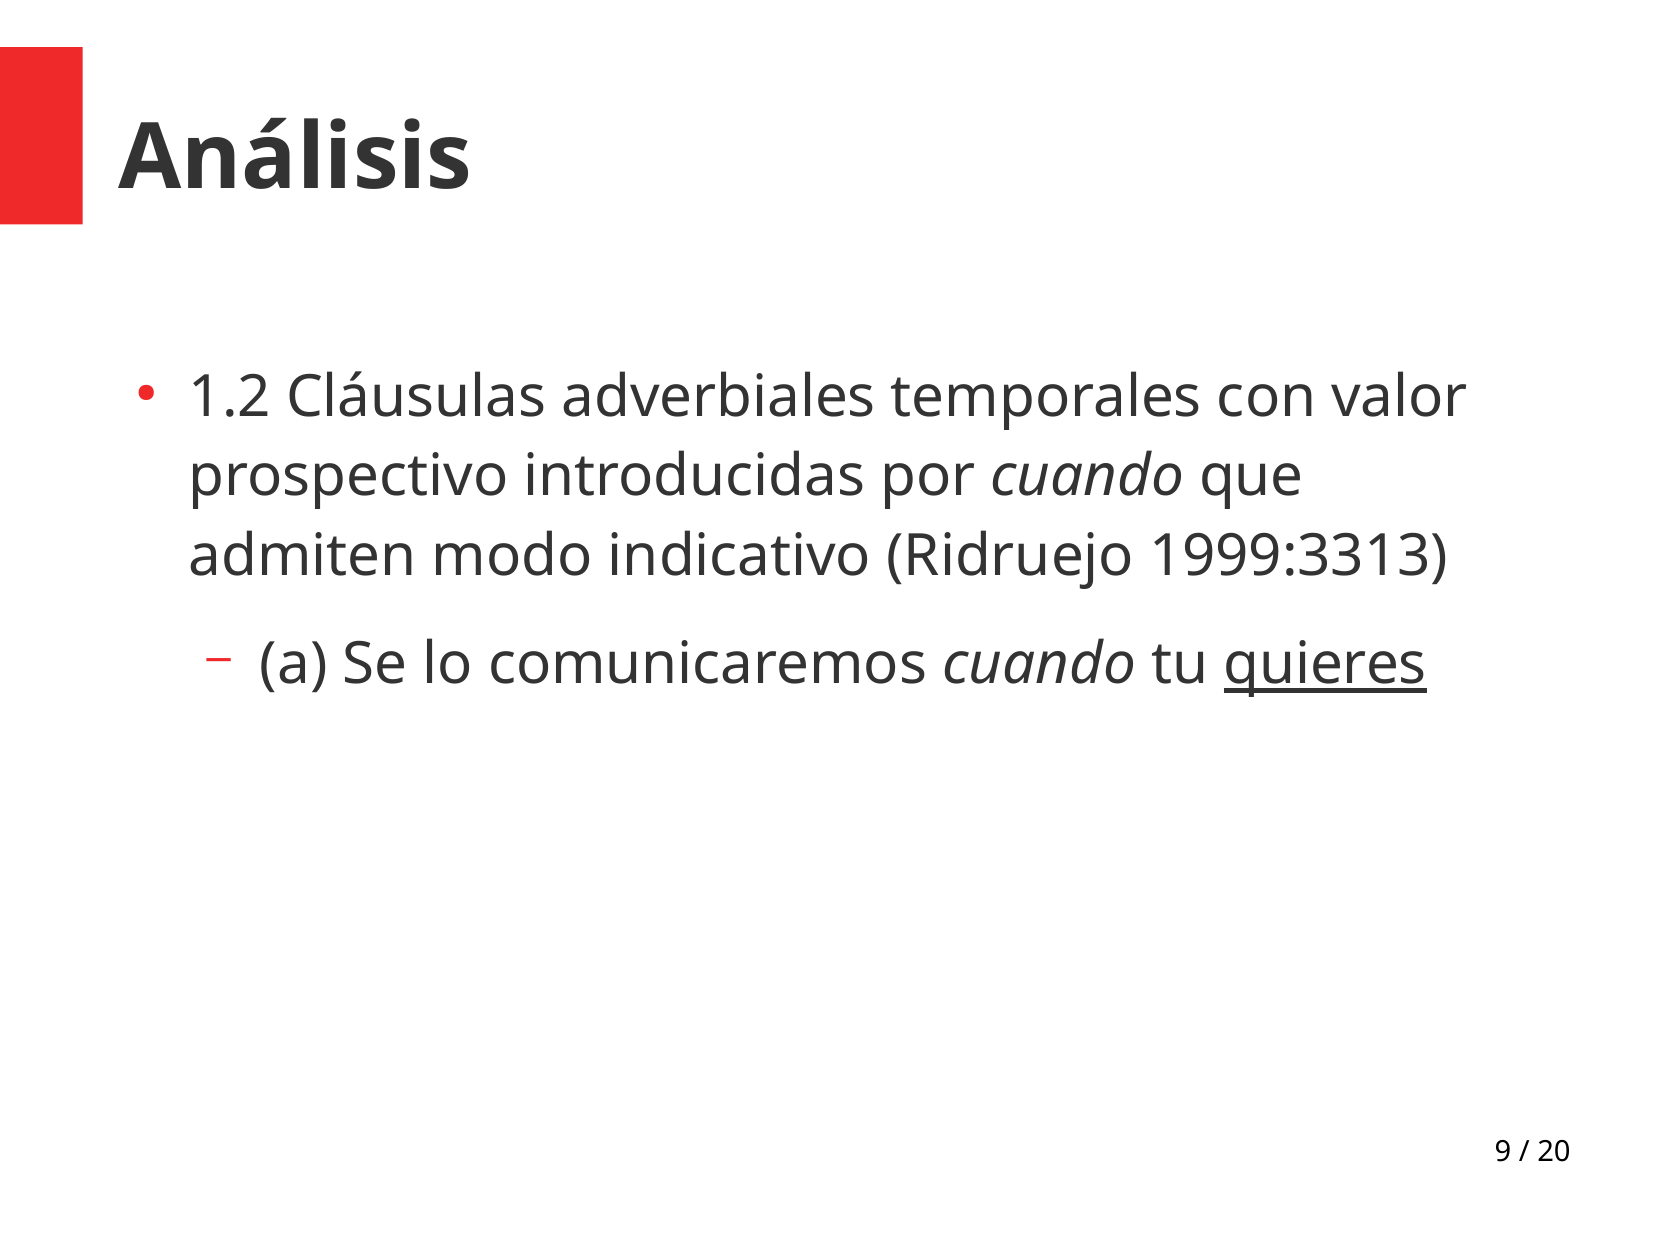

# Análisis
1.2 Cláusulas adverbiales temporales con valor prospectivo introducidas por cuando que admiten modo indicativo (Ridruejo 1999:3313)
(a) Se lo comunicaremos cuando tu quieres
9